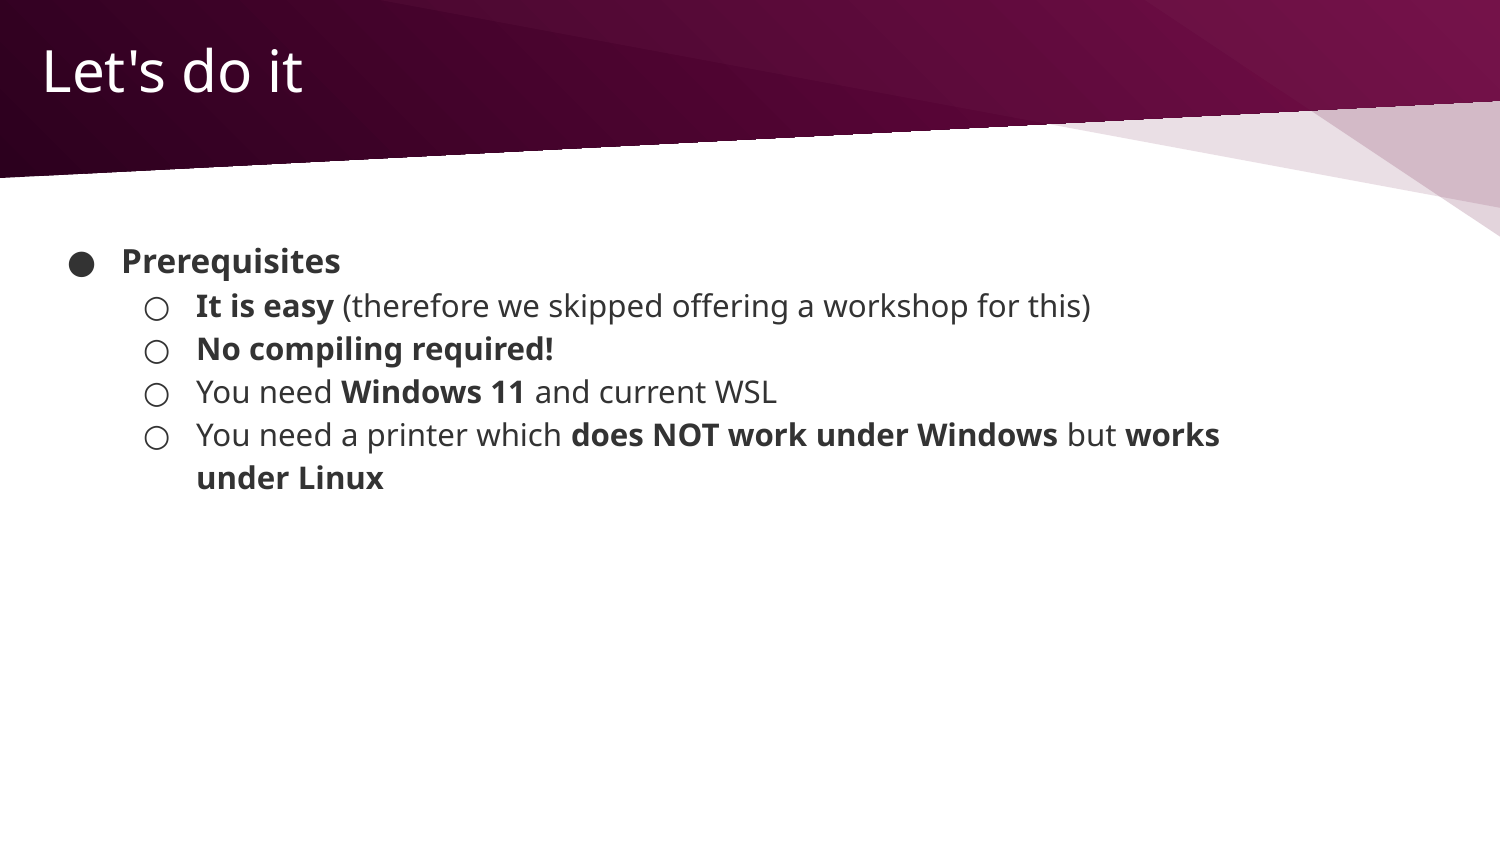

# Let's do it
Prerequisites
It is easy (therefore we skipped offering a workshop for this)
No compiling required!
You need Windows 11 and current WSL
You need a printer which does NOT work under Windows but works under Linux